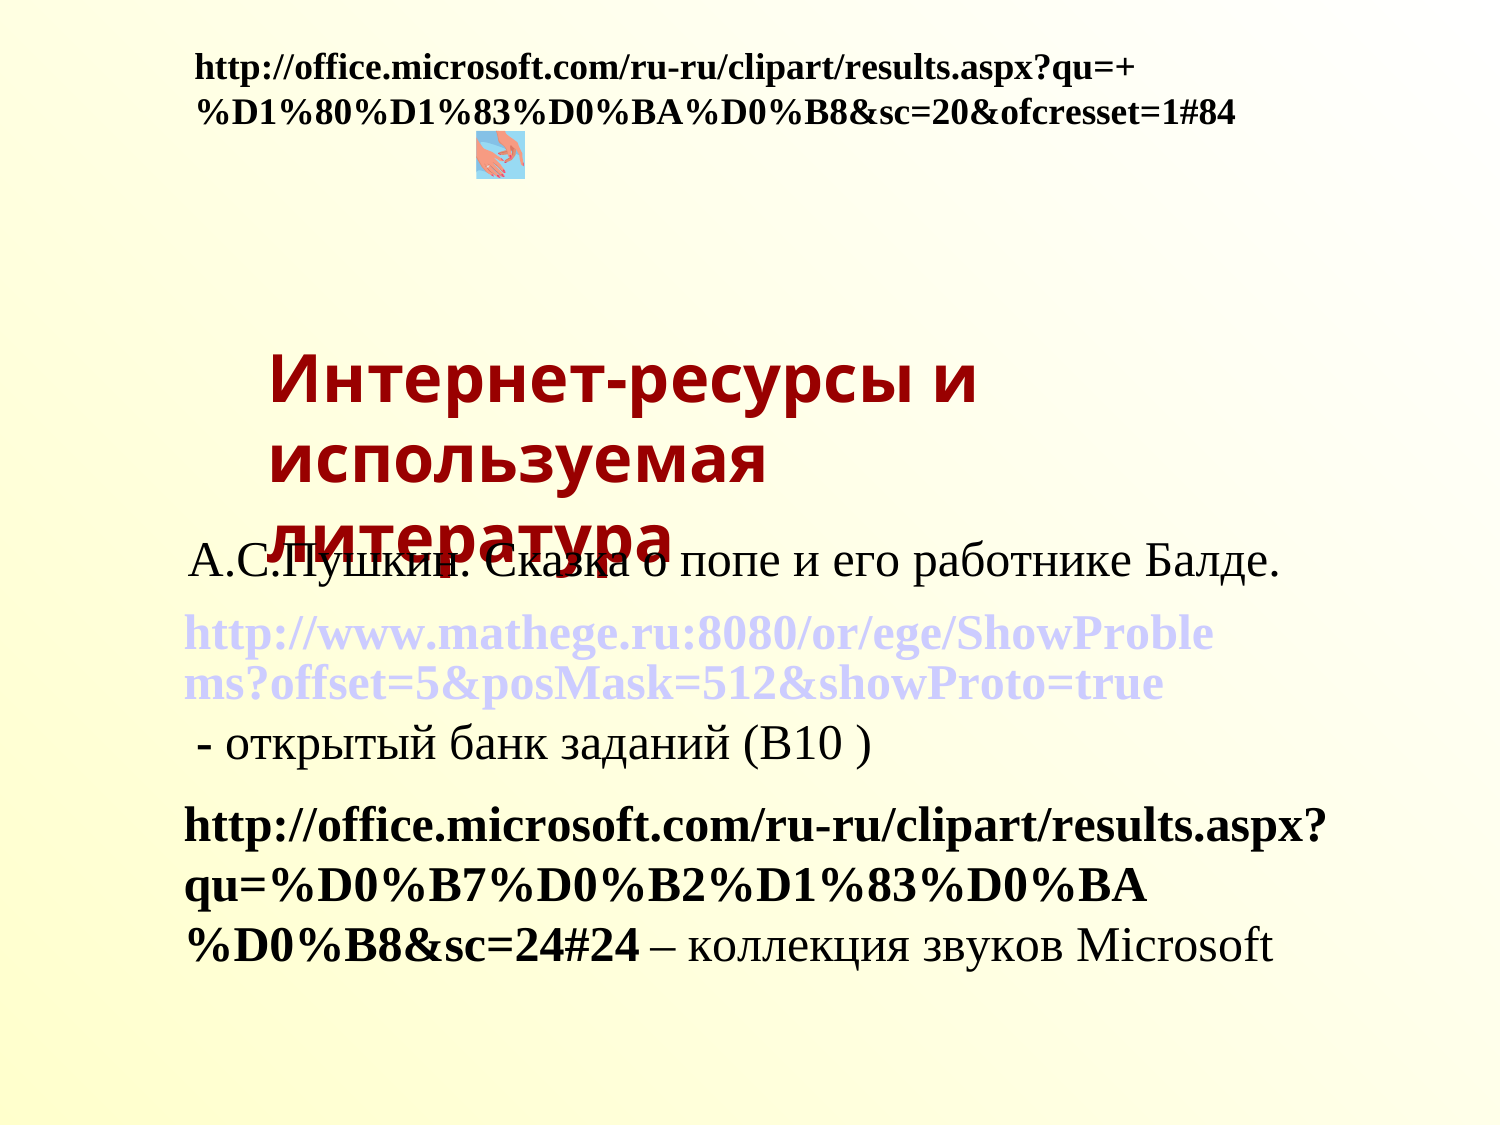

http://office.microsoft.com/ru-ru/clipart/results.aspx?qu=+%D1%80%D1%83%D0%BA%D0%B8&sc=20&ofcresset=1#84
Интернет-ресурсы и используемая литература
А.С.Пушкин. Сказка о попе и его работнике Балде.
http://www.mathege.ru:8080/or/ege/ShowProblems?offset=5&posMask=512&showProto=true - открытый банк заданий (В10 )
http://office.microsoft.com/ru-ru/clipart/results.aspx?qu=%D0%B7%D0%B2%D1%83%D0%BA%D0%B8&sc=24#24– коллекция звуков Microsoft